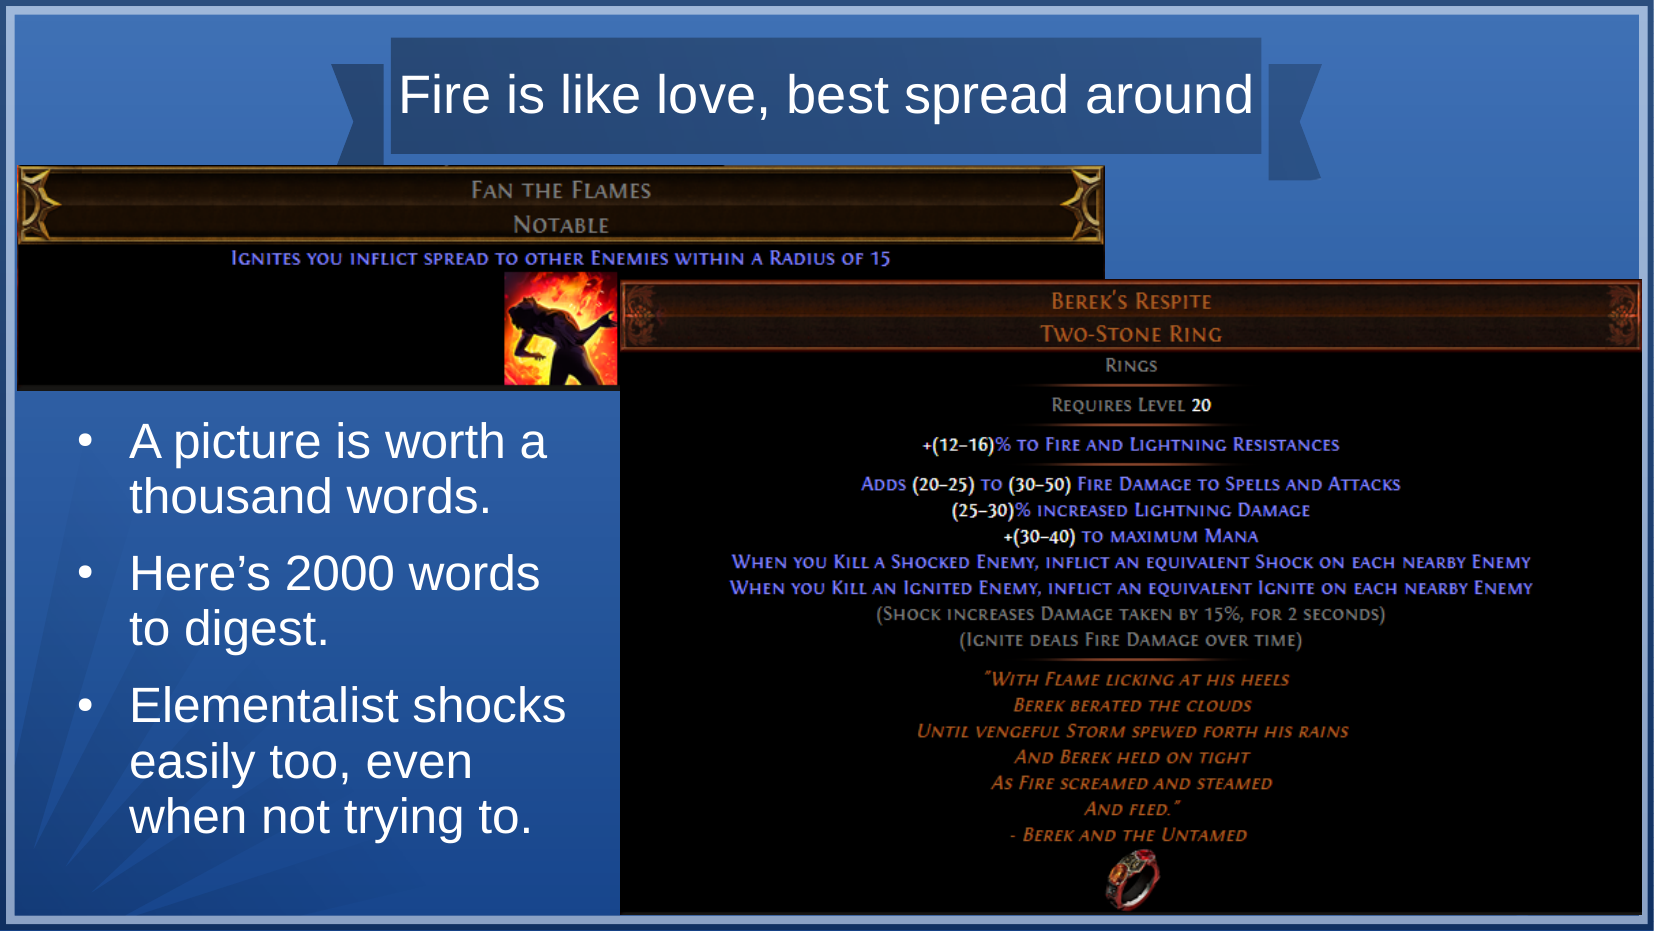

# Fire is like love, best spread around
A picture is worth a thousand words.
Here’s 2000 words to digest.
Elementalist shocks easily too, even when not trying to.